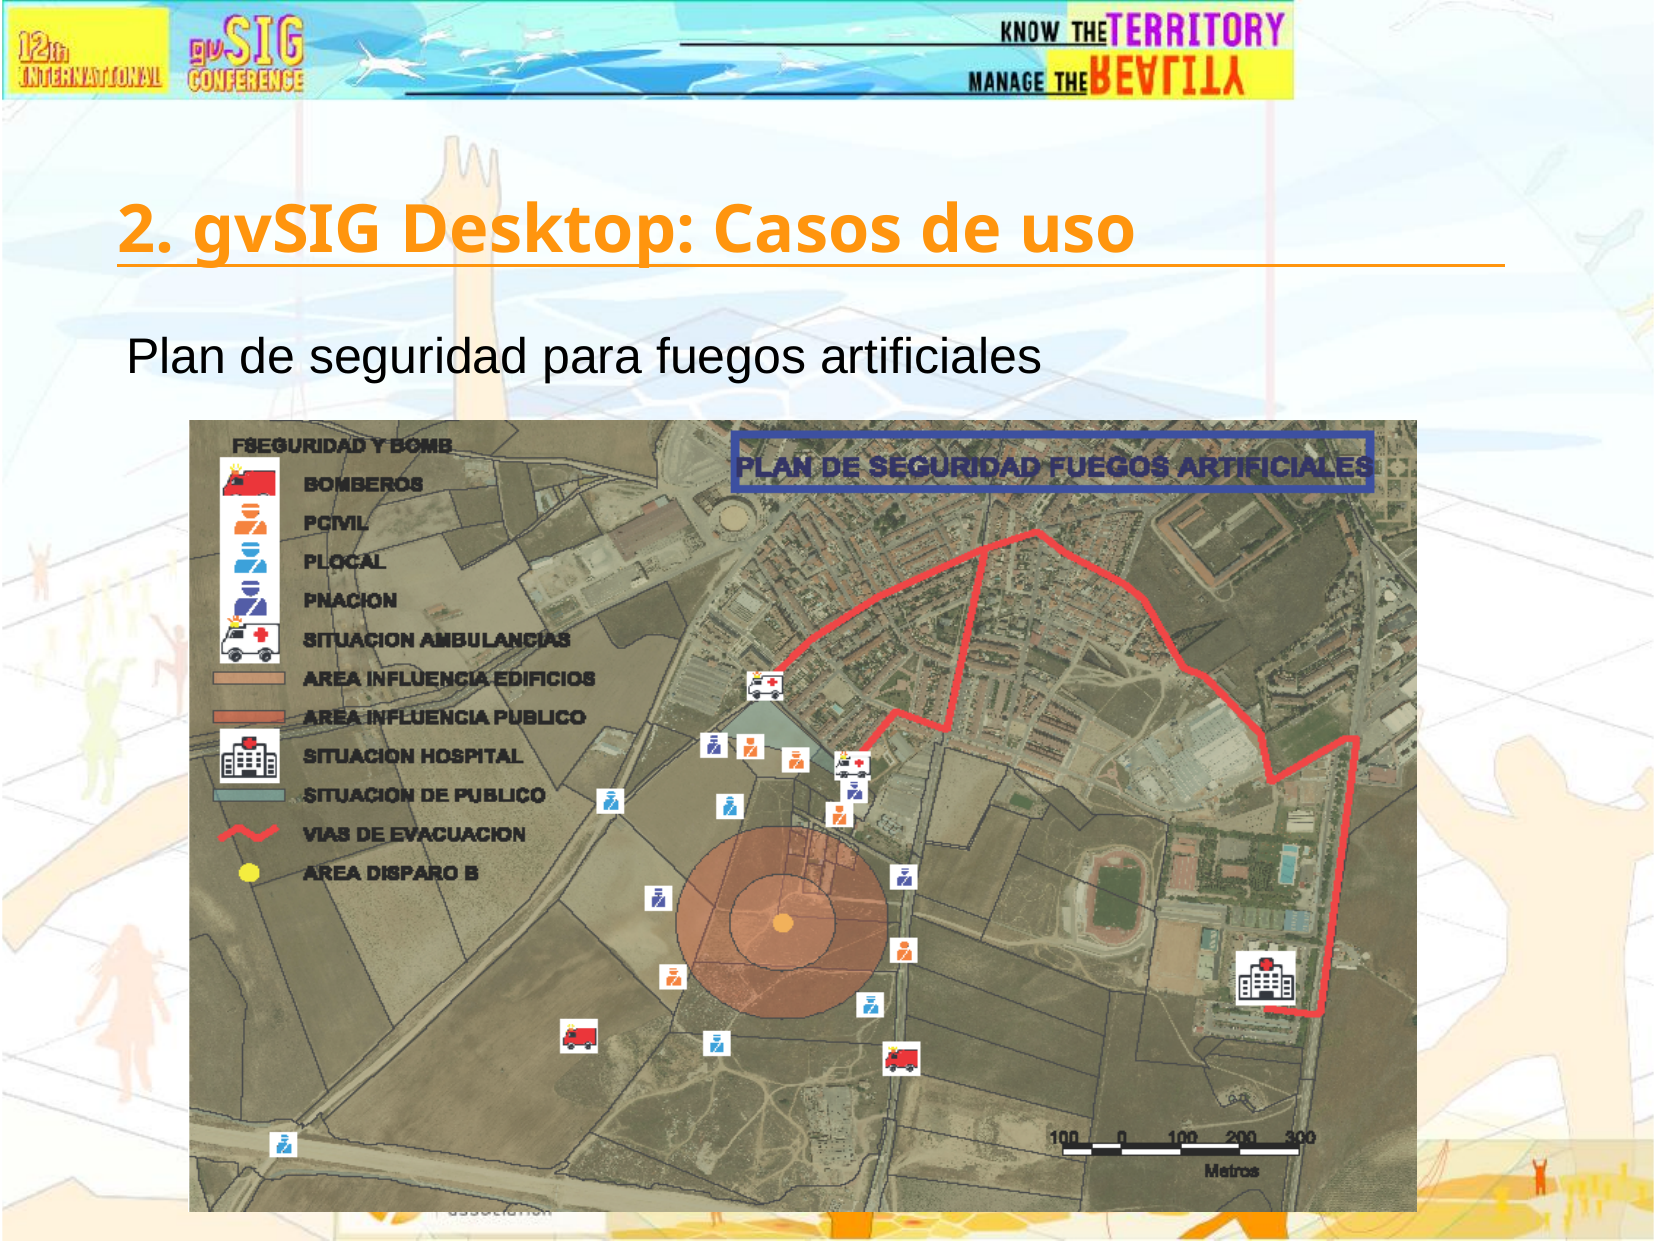

# 2. gvSIG Desktop: Casos de uso
Plan de seguridad para fuegos artificiales